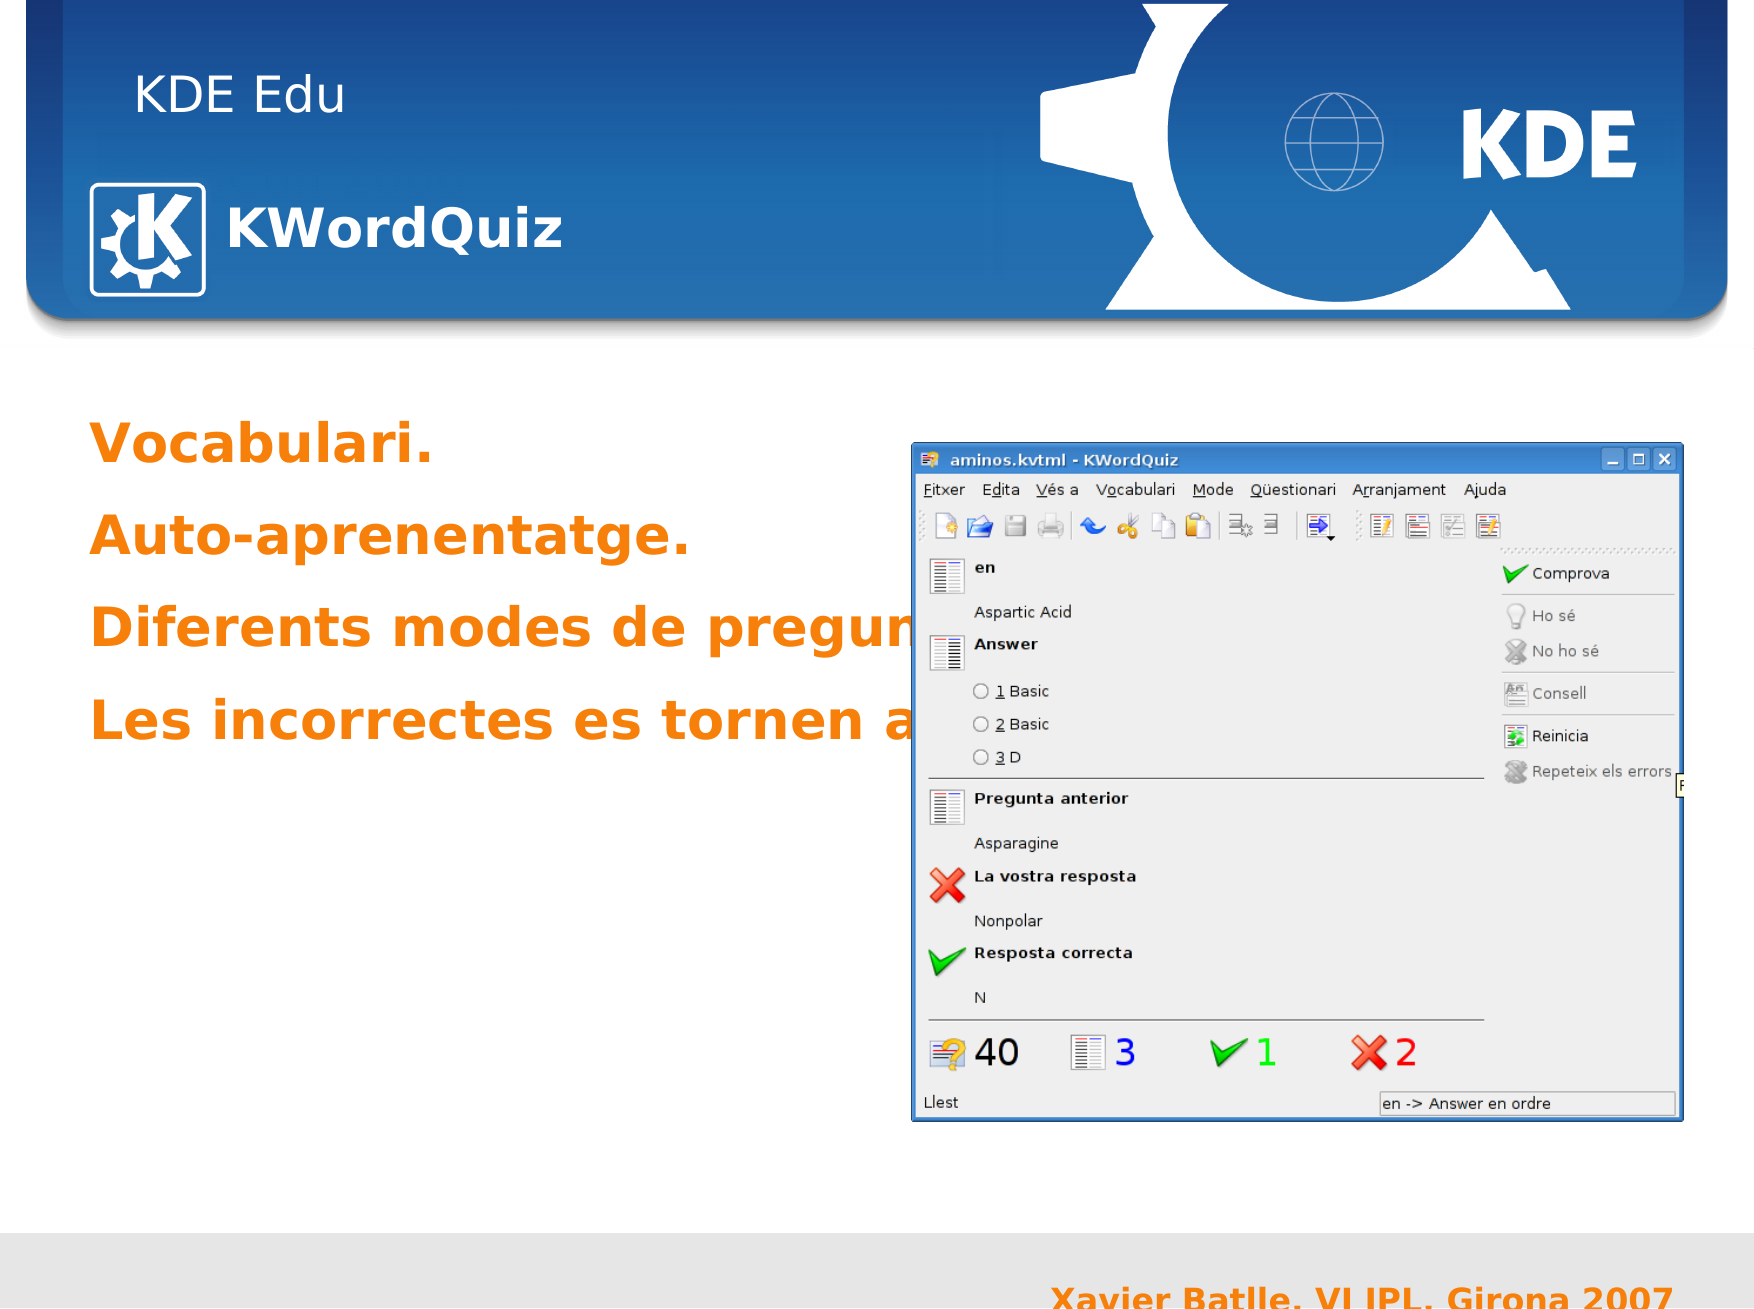

# KWordQuiz
Vocabulari.
Auto-aprenentatge.
Diferents modes de preguntar.
Les incorrectes es tornen a preguntar.